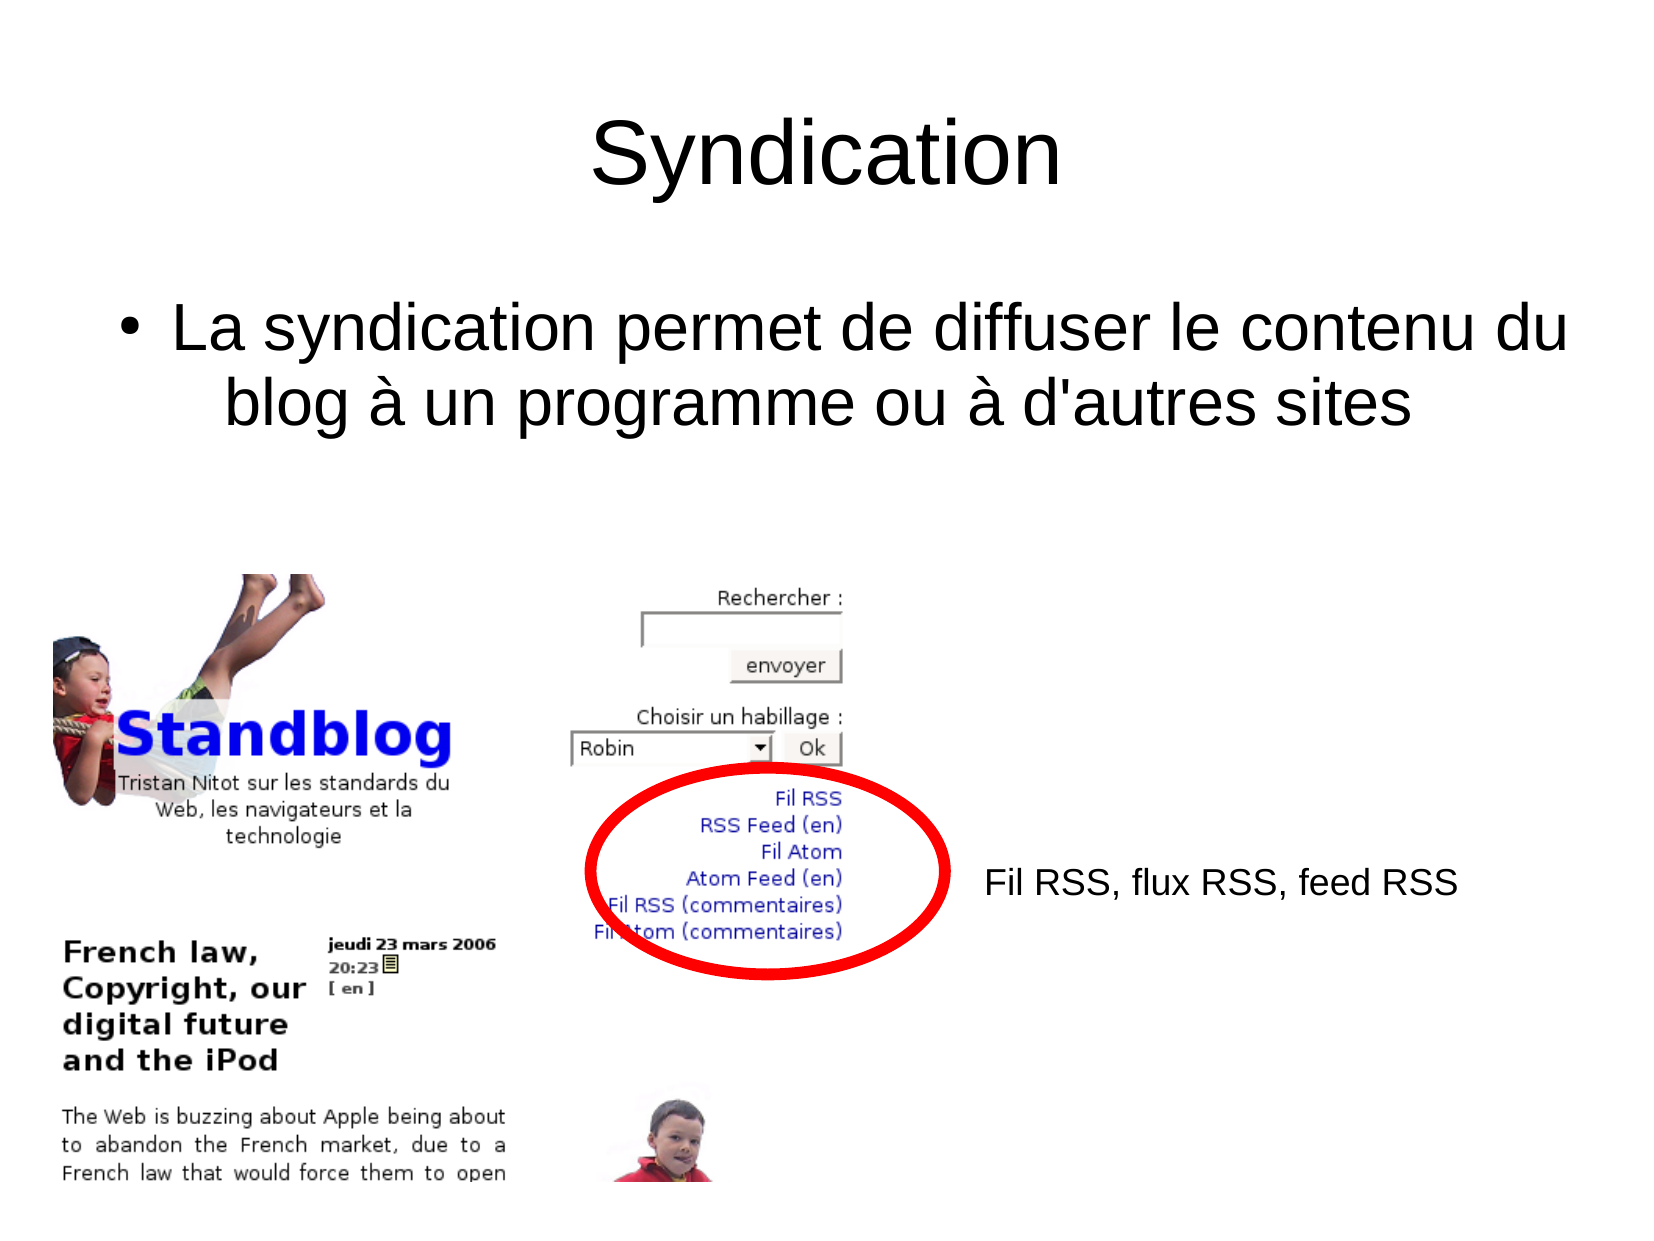

# Syndication
La syndication permet de diffuser le contenu du blog à un programme ou à d'autres sites
Fil RSS, flux RSS, feed RSS